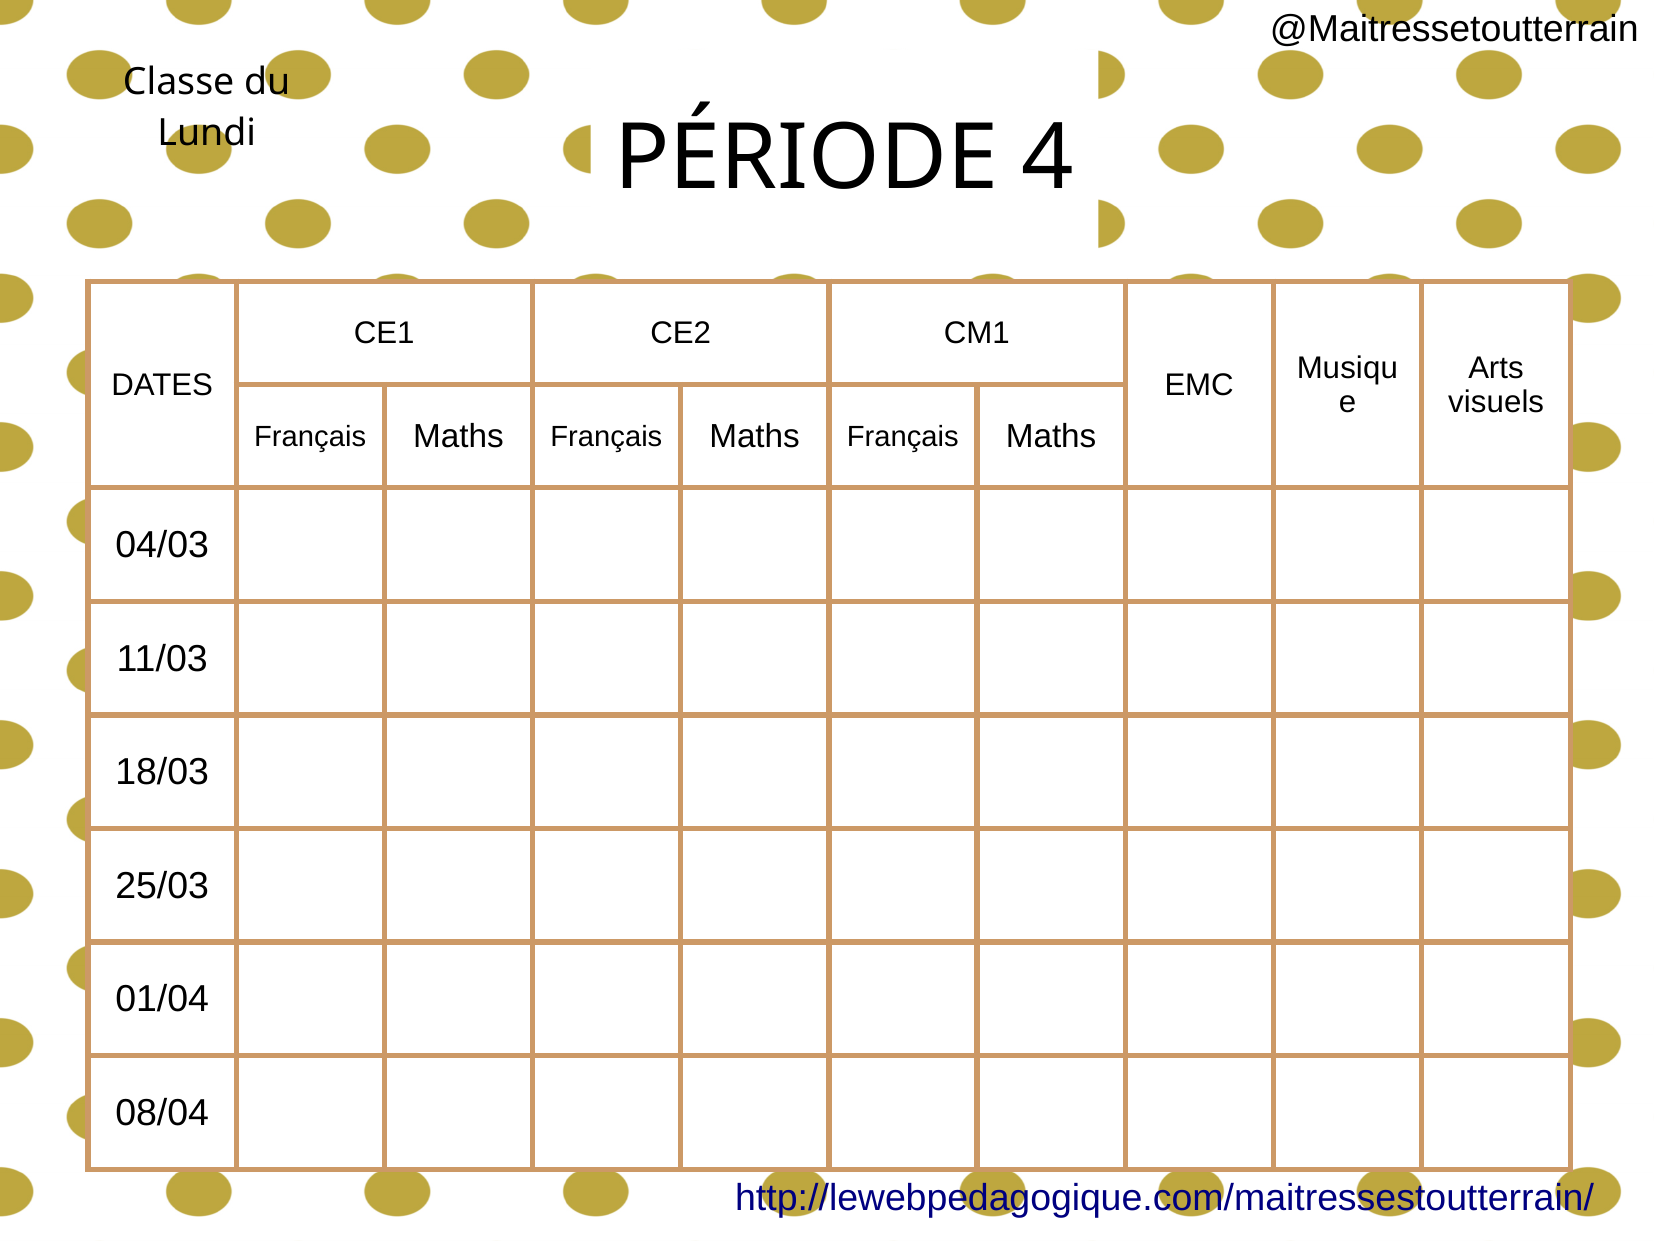

@Maitressetoutterrain
Classe du Lundi
# PÉRIODE 4
| DATES | CE1 | | CE2 | | CM1 | | EMC | Musique | Arts visuels |
| --- | --- | --- | --- | --- | --- | --- | --- | --- | --- |
| | Français | Maths | Français | Maths | Français | Maths | | | |
| 04/03 | | | | | | | | | |
| 11/03 | | | | | | | | | |
| 18/03 | | | | | | | | | |
| 25/03 | | | | | | | | | |
| 01/04 | | | | | | | | | |
| 08/04 | | | | | | | | | |
http://lewebpedagogique.com/maitressestoutterrain/